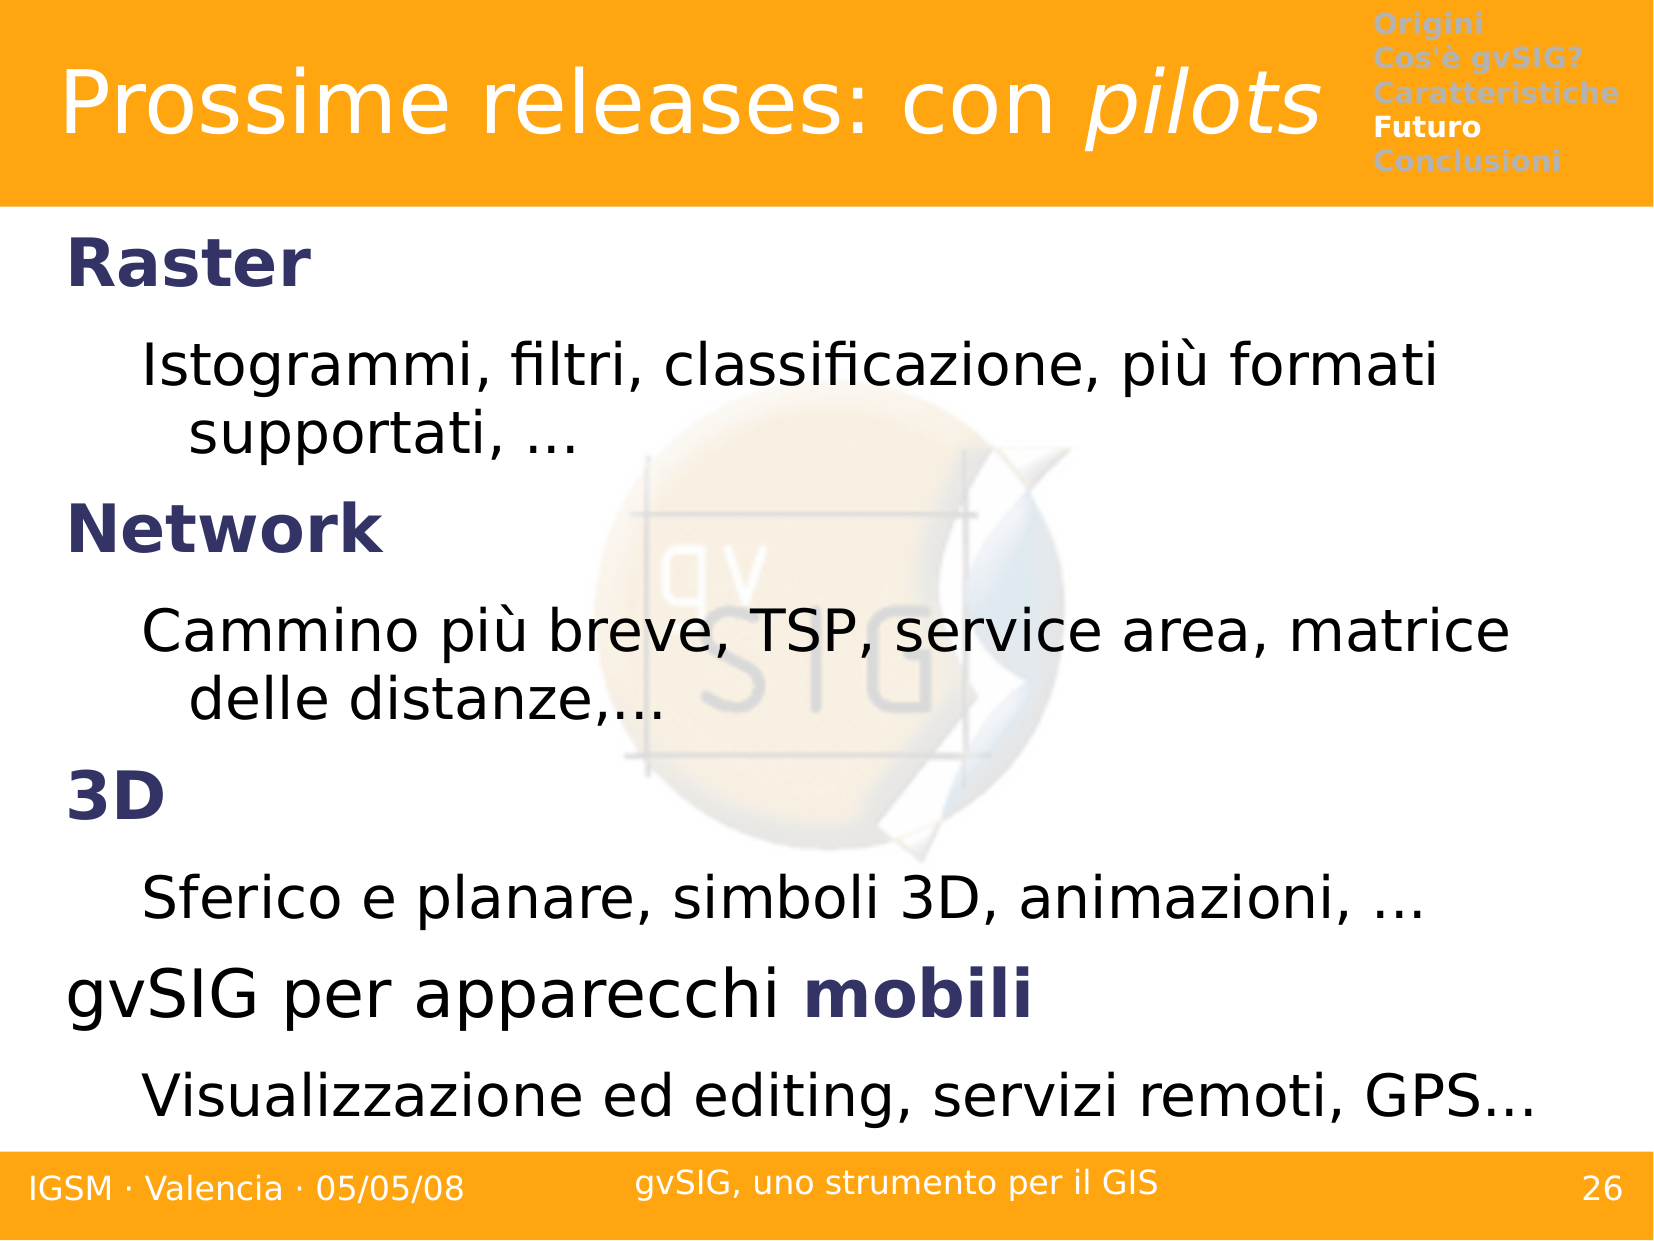

Origini
Cos'è gvSIG?
Caratteristiche
Futuro
Conclusioni
# Prossime releases: con pilots
Raster
Istogrammi, filtri, classificazione, più formati supportati, ...
Network
Cammino più breve, TSP, service area, matrice delle distanze,...
3D
Sferico e planare, simboli 3D, animazioni, ...
gvSIG per apparecchi mobili
Visualizzazione ed editing, servizi remoti, GPS...
gvSIG, uno strumento per il GIS
IGSM · Valencia · 05/05/08
26